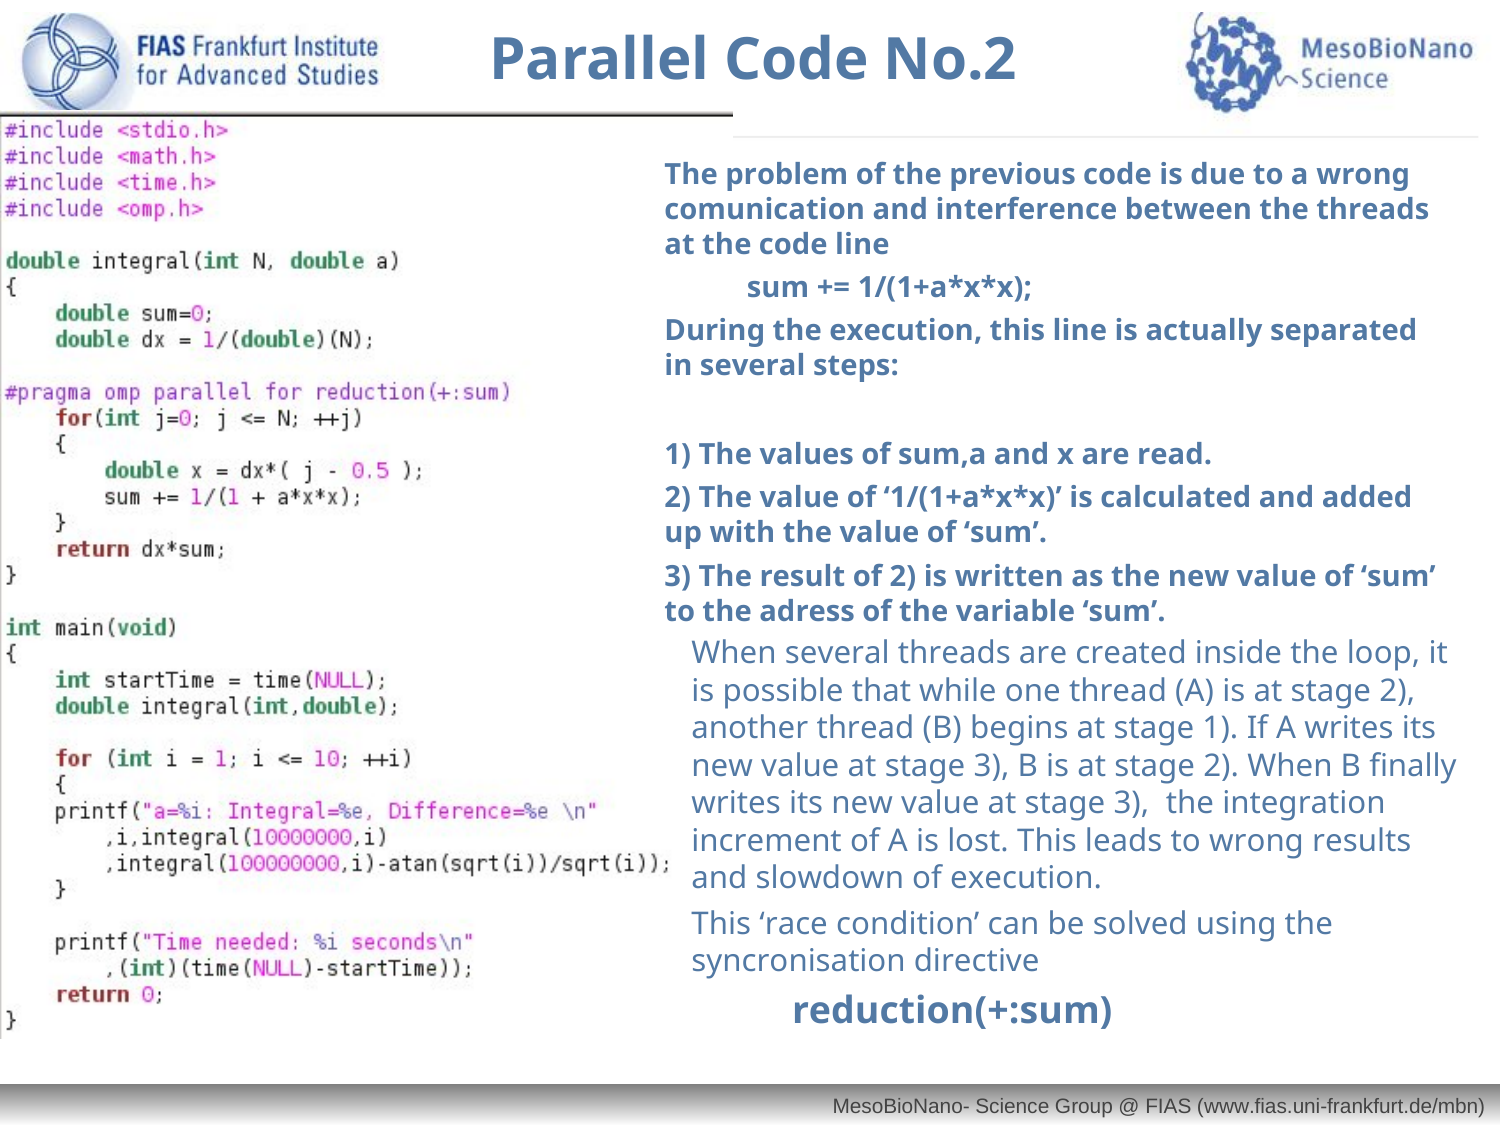

# Parallel Code No.2
The problem of the previous code is due to a wrong comunication and interference between the threads at the code line
 sum += 1/(1+a*x*x);
During the execution, this line is actually separated in several steps:
 The values of sum,a and x are read.
 The value of ‘1/(1+a*x*x)’ is calculated and added up with the value of ‘sum’.
 The result of 2) is written as the new value of ‘sum’ to the adress of the variable ‘sum’.
When several threads are created inside the loop, it is possible that while one thread (A) is at stage 2), another thread (B) begins at stage 1). If A writes its new value at stage 3), B is at stage 2). When B finally writes its new value at stage 3), the integration increment of A is lost. This leads to wrong results and slowdown of execution.
This ‘race condition’ can be solved using the syncronisation directive
 reduction(+:sum)